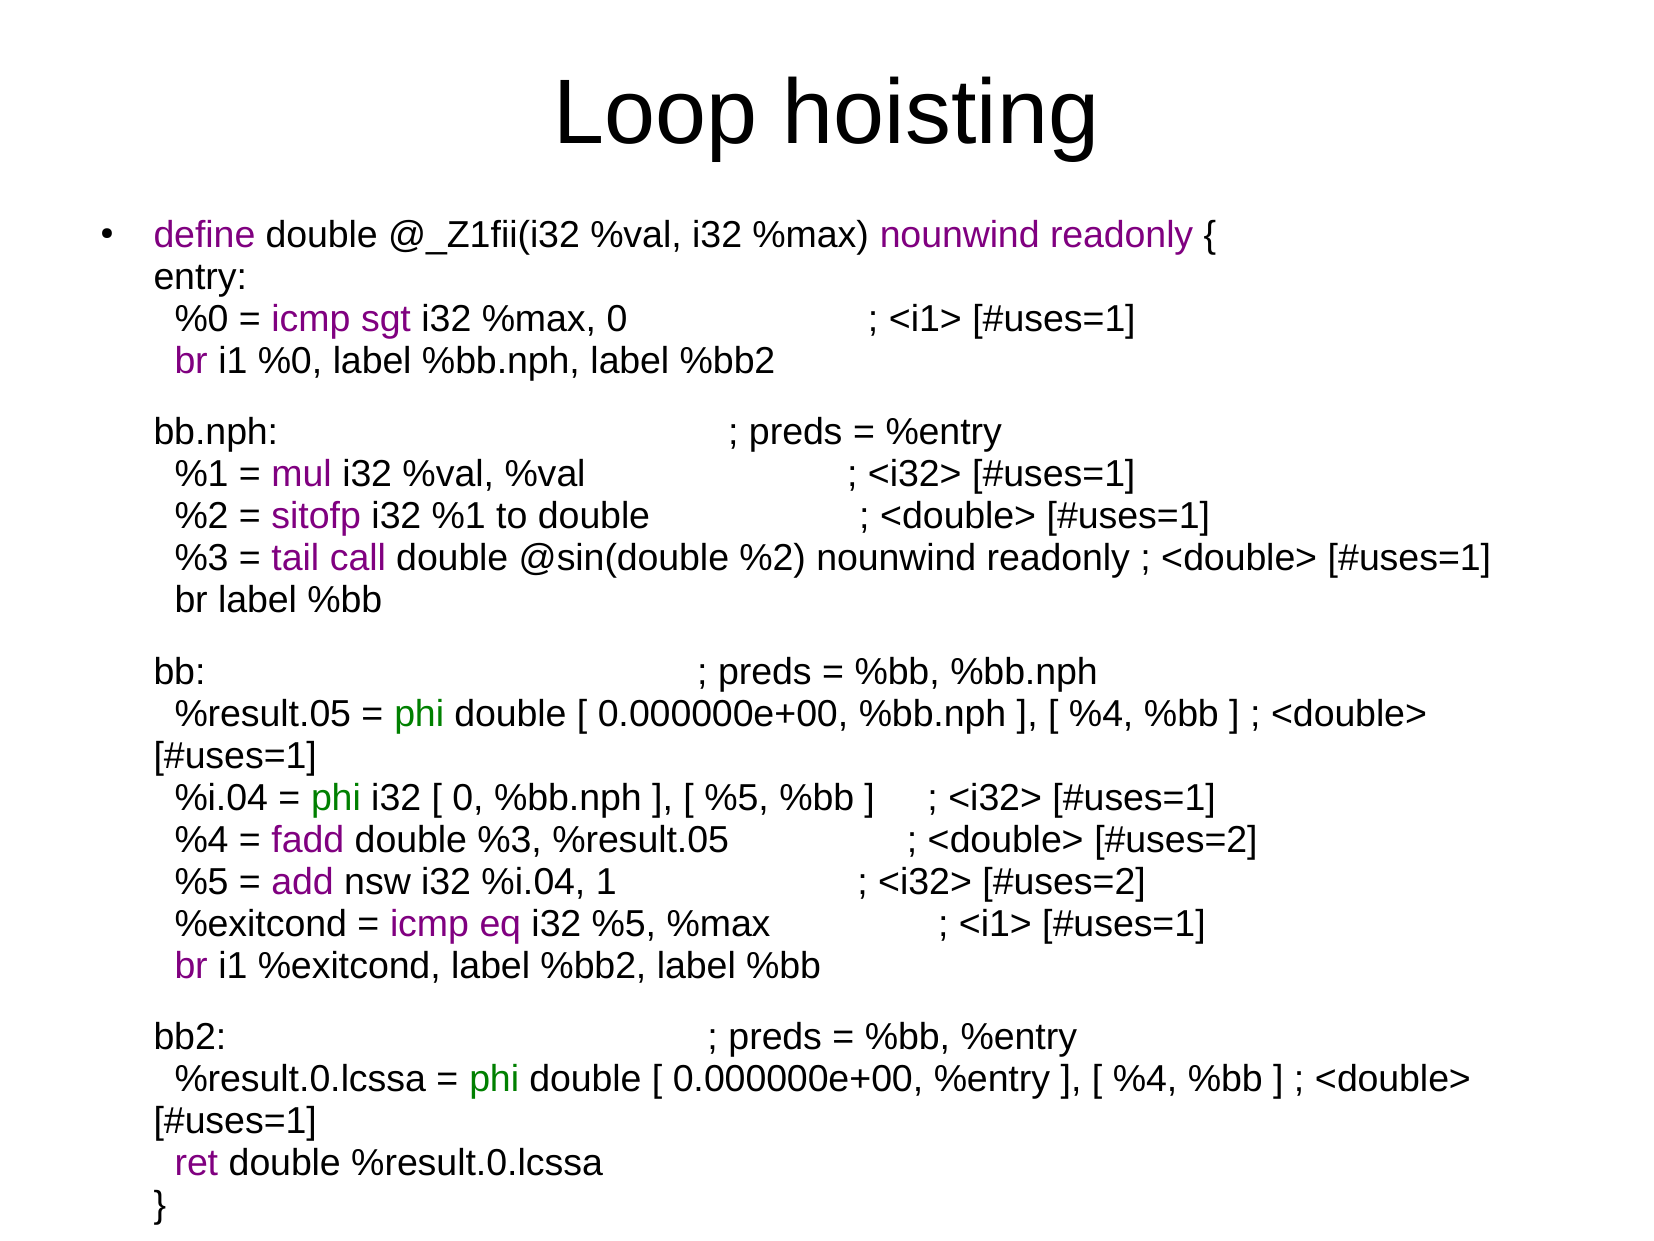

# Loop hoisting
define double @_Z1fii(i32 %val, i32 %max) nounwind readonly {
entry:
 %0 = icmp sgt i32 %max, 0 ; <i1> [#uses=1]
 br i1 %0, label %bb.nph, label %bb2
bb.nph: ; preds = %entry
 %1 = mul i32 %val, %val ; <i32> [#uses=1]
 %2 = sitofp i32 %1 to double ; <double> [#uses=1]
 %3 = tail call double @sin(double %2) nounwind readonly ; <double> [#uses=1]
 br label %bb
bb: ; preds = %bb, %bb.nph
 %result.05 = phi double [ 0.000000e+00, %bb.nph ], [ %4, %bb ] ; <double> [#uses=1]
 %i.04 = phi i32 [ 0, %bb.nph ], [ %5, %bb ] ; <i32> [#uses=1]
 %4 = fadd double %3, %result.05 ; <double> [#uses=2]
 %5 = add nsw i32 %i.04, 1 ; <i32> [#uses=2]
 %exitcond = icmp eq i32 %5, %max ; <i1> [#uses=1]
 br i1 %exitcond, label %bb2, label %bb
bb2: ; preds = %bb, %entry
 %result.0.lcssa = phi double [ 0.000000e+00, %entry ], [ %4, %bb ] ; <double> [#uses=1]
 ret double %result.0.lcssa
}